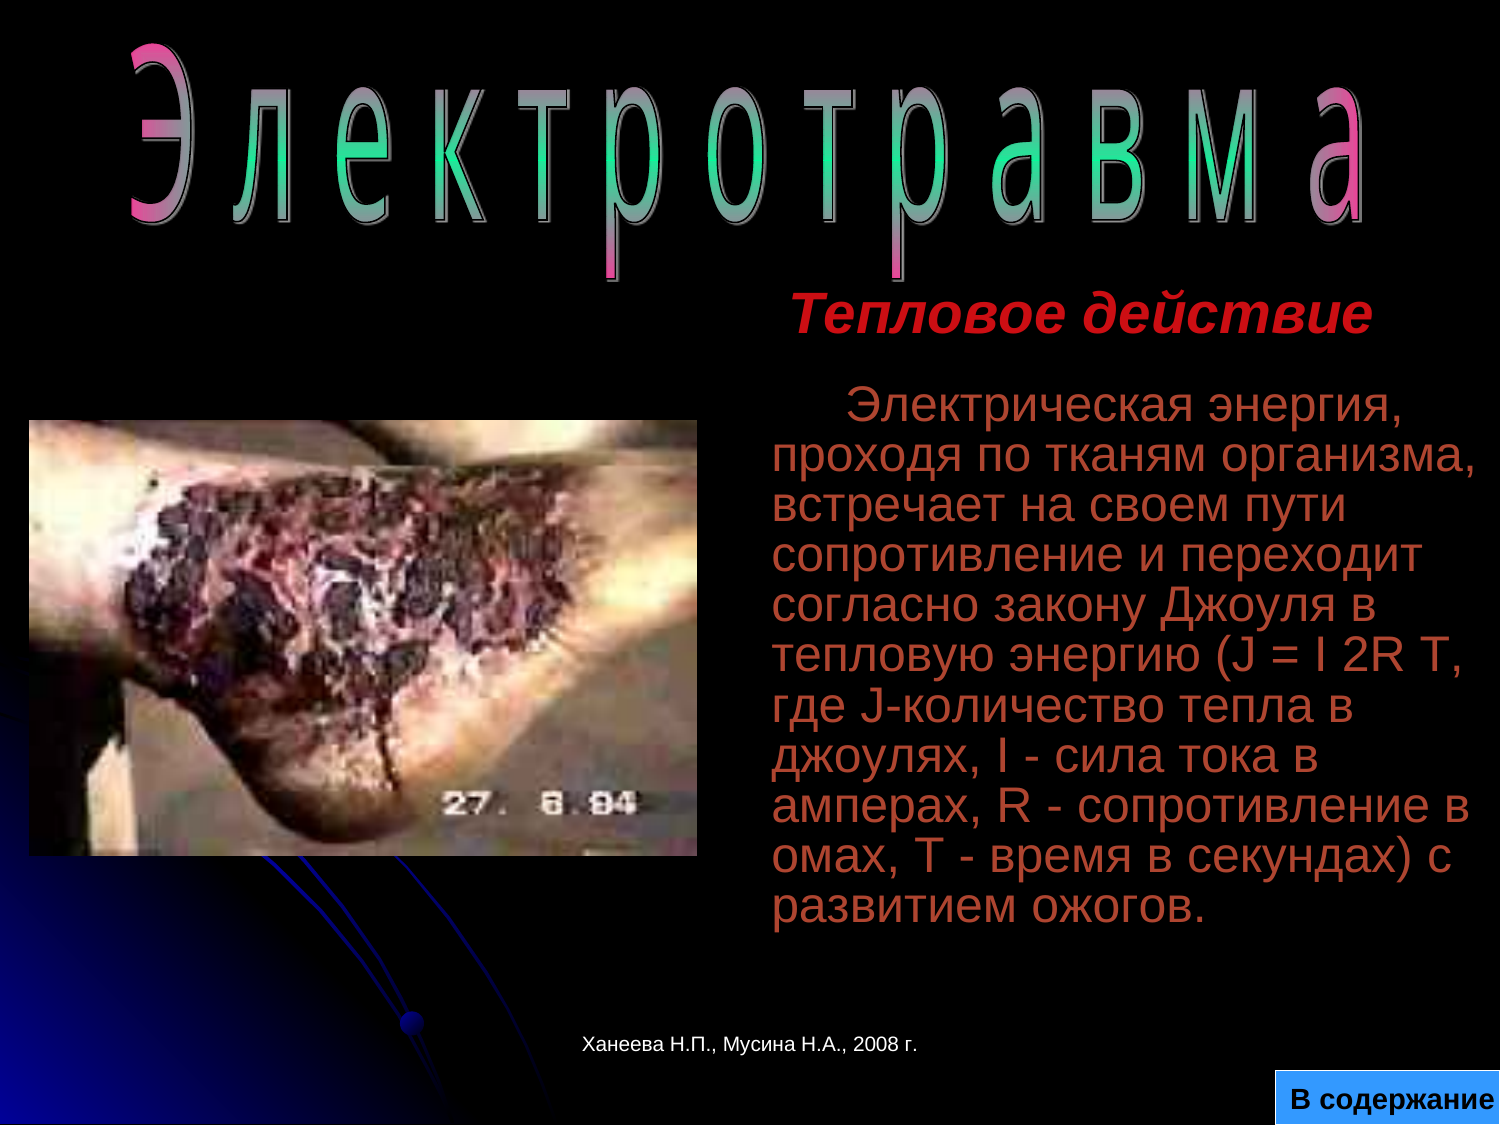

Электротравма
Тепловое действие
# Электрическая энергия, проходя по тканям организма, встречает на своем пути сопротивление и переходит согласно закону Джоуля в тепловую энергию (J = I 2R T, где J-количество тепла в джоулях, I - сила тока в амперах, R - сопротивление в омах, T - время в секундах) с развитием ожогов.
Ханеева Н.П., Мусина Н.А., 2008 г.
В содержание